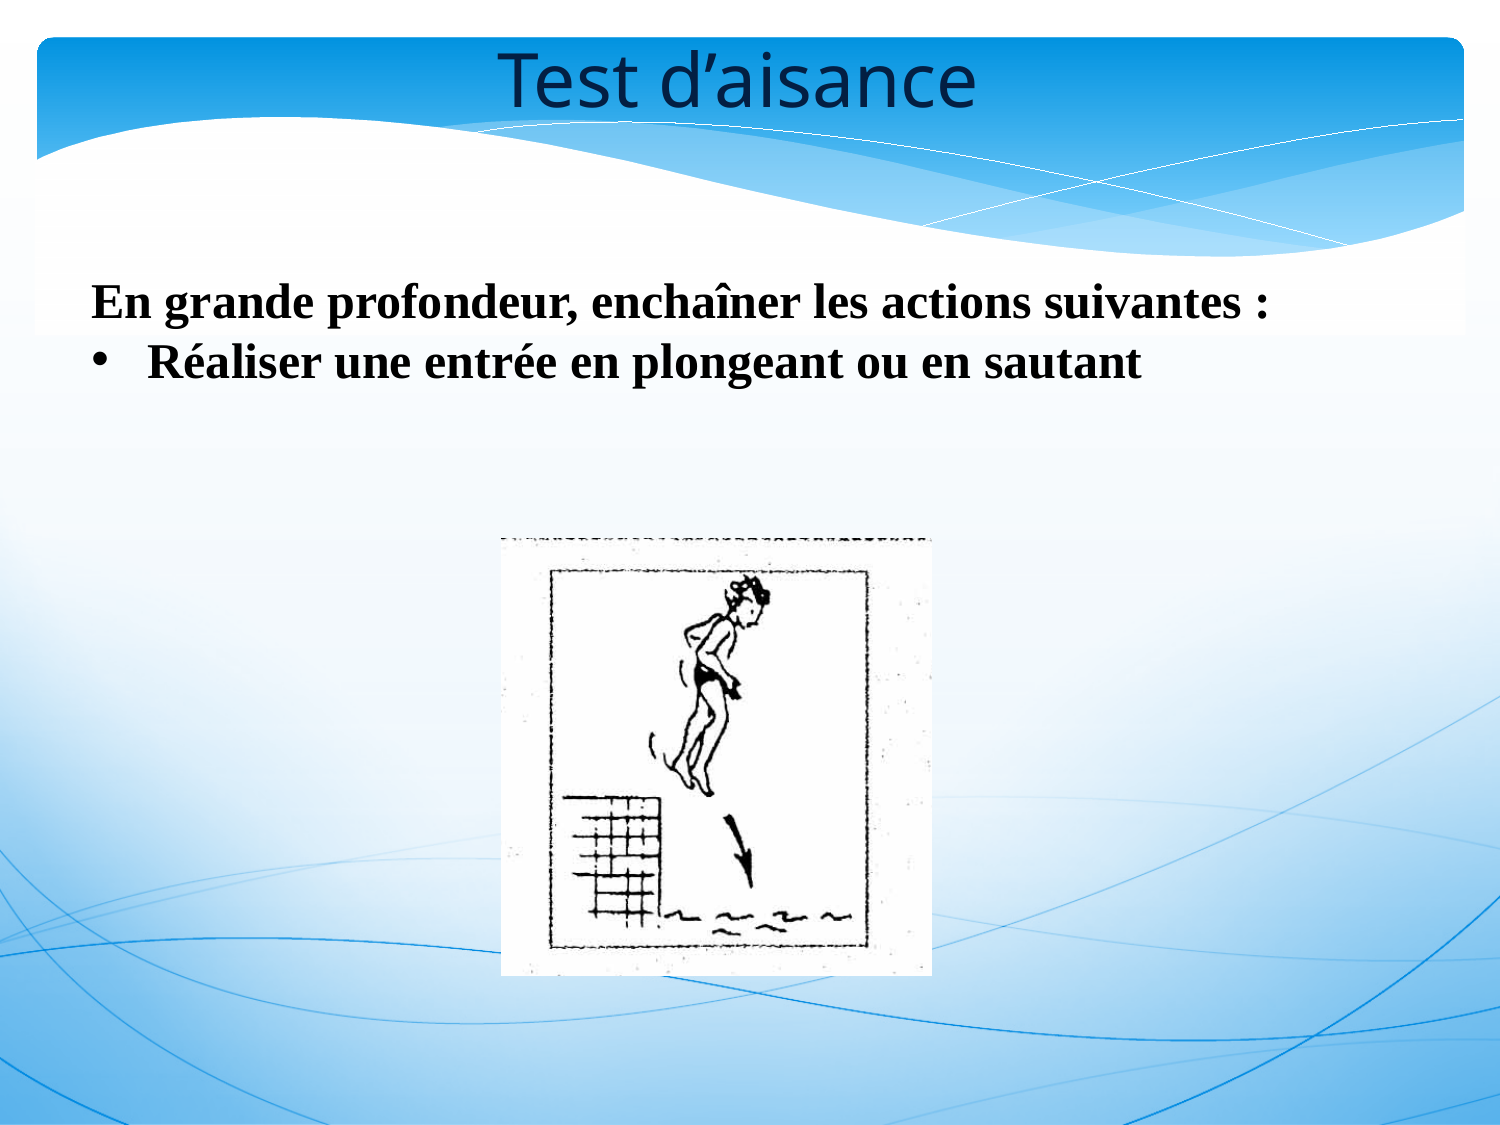

Test d’aisance
En grande profondeur, enchaîner les actions suivantes :
Réaliser une entrée en plongeant ou en sautant